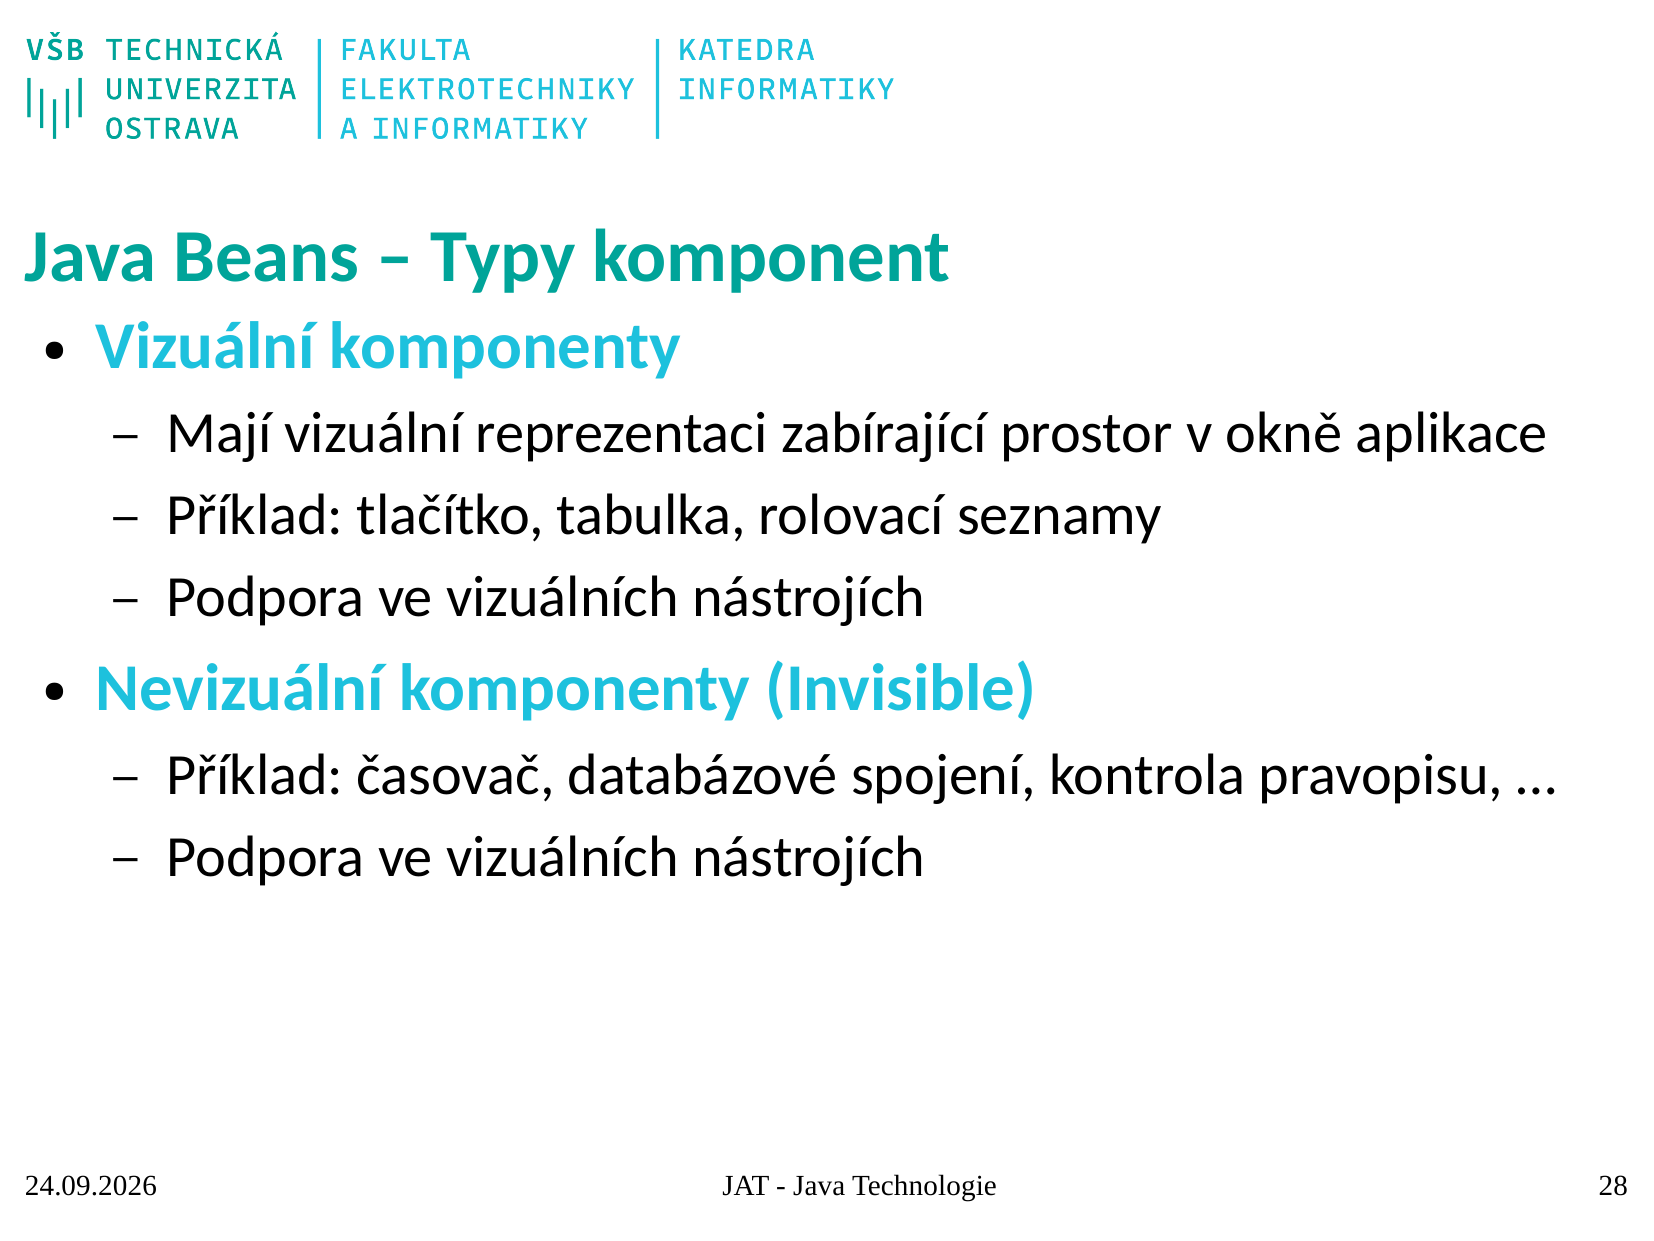

Java Beans – Typy komponent
# Vizuální komponenty
Mají vizuální reprezentaci zabírající prostor v okně aplikace
Příklad: tlačítko, tabulka, rolovací seznamy
Podpora ve vizuálních nástrojích
Nevizuální komponenty (Invisible)
Příklad: časovač, databázové spojení, kontrola pravopisu, …
Podpora ve vizuálních nástrojích
JAT - Java Technologie
28